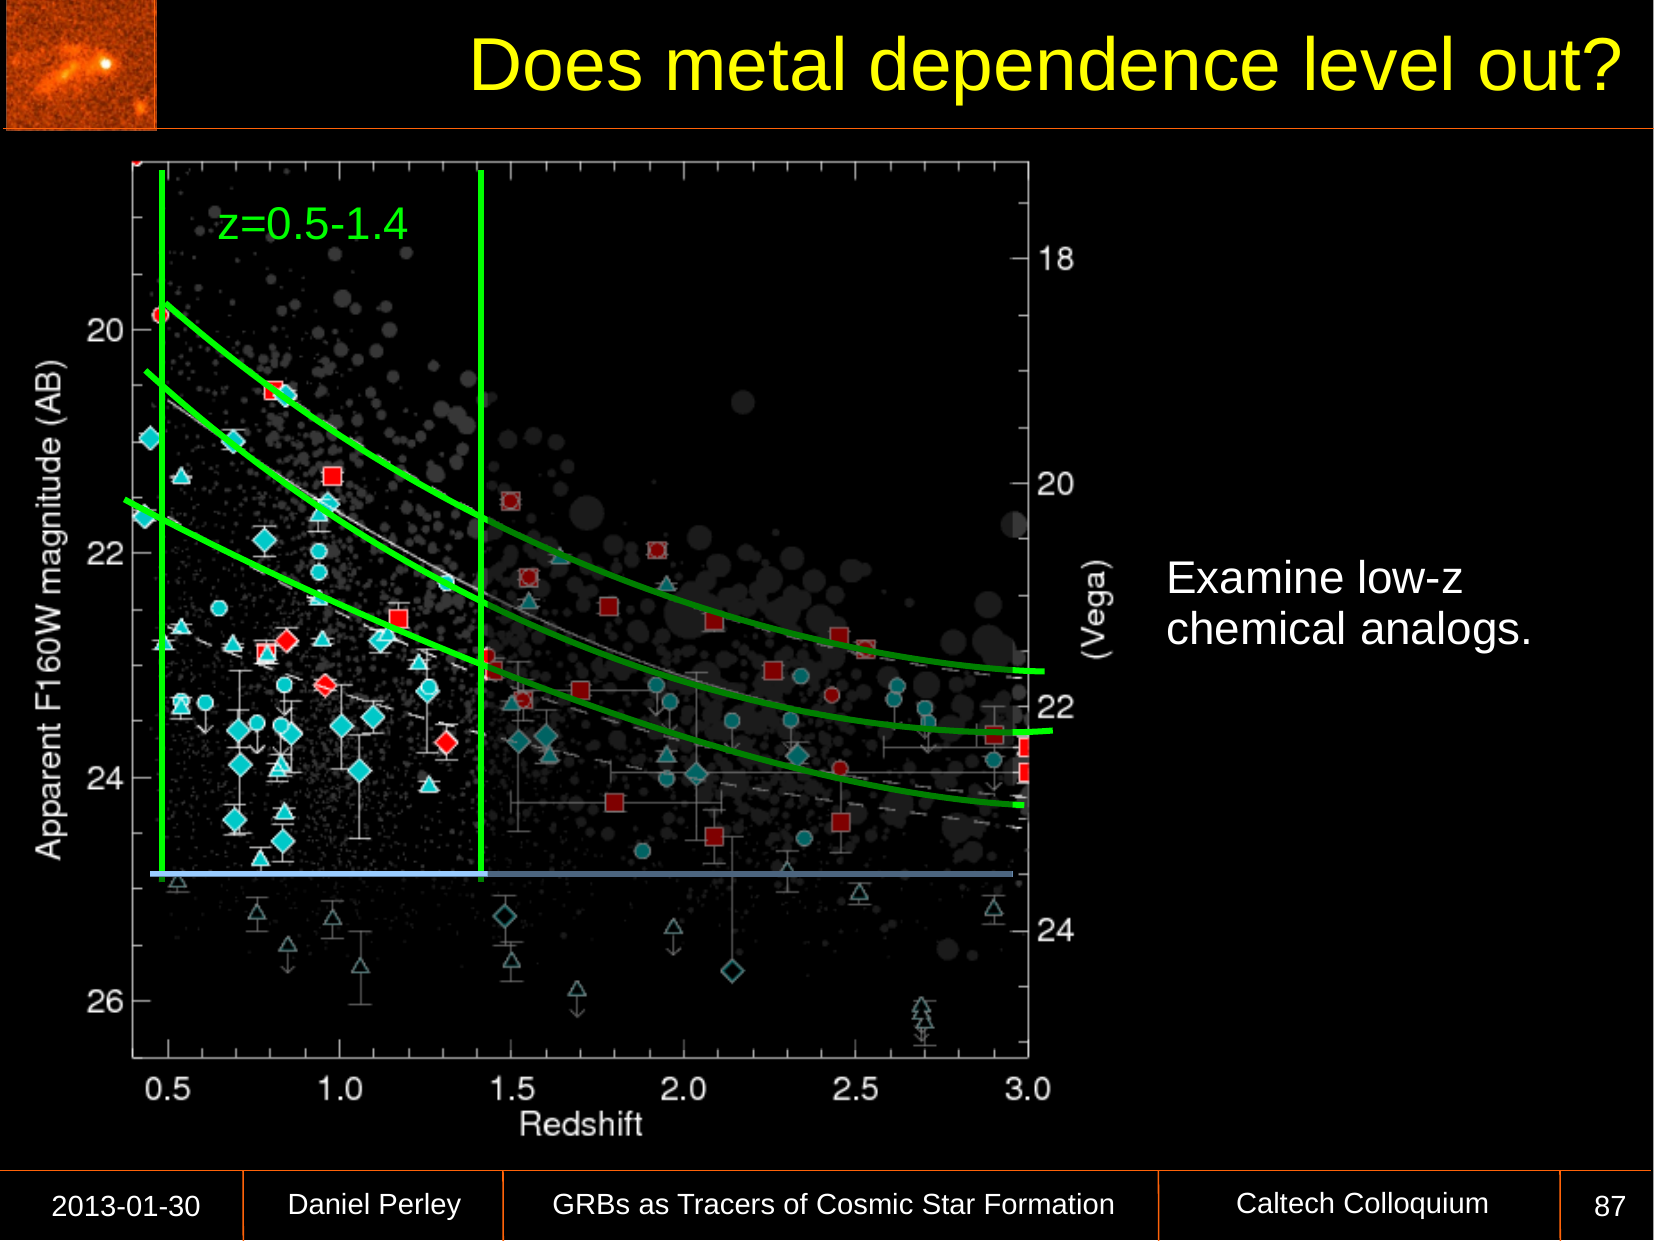

# Does metal dependence level out?
z=0.5-1.4
Examine low-z chemical analogs.
2013-01-30
87